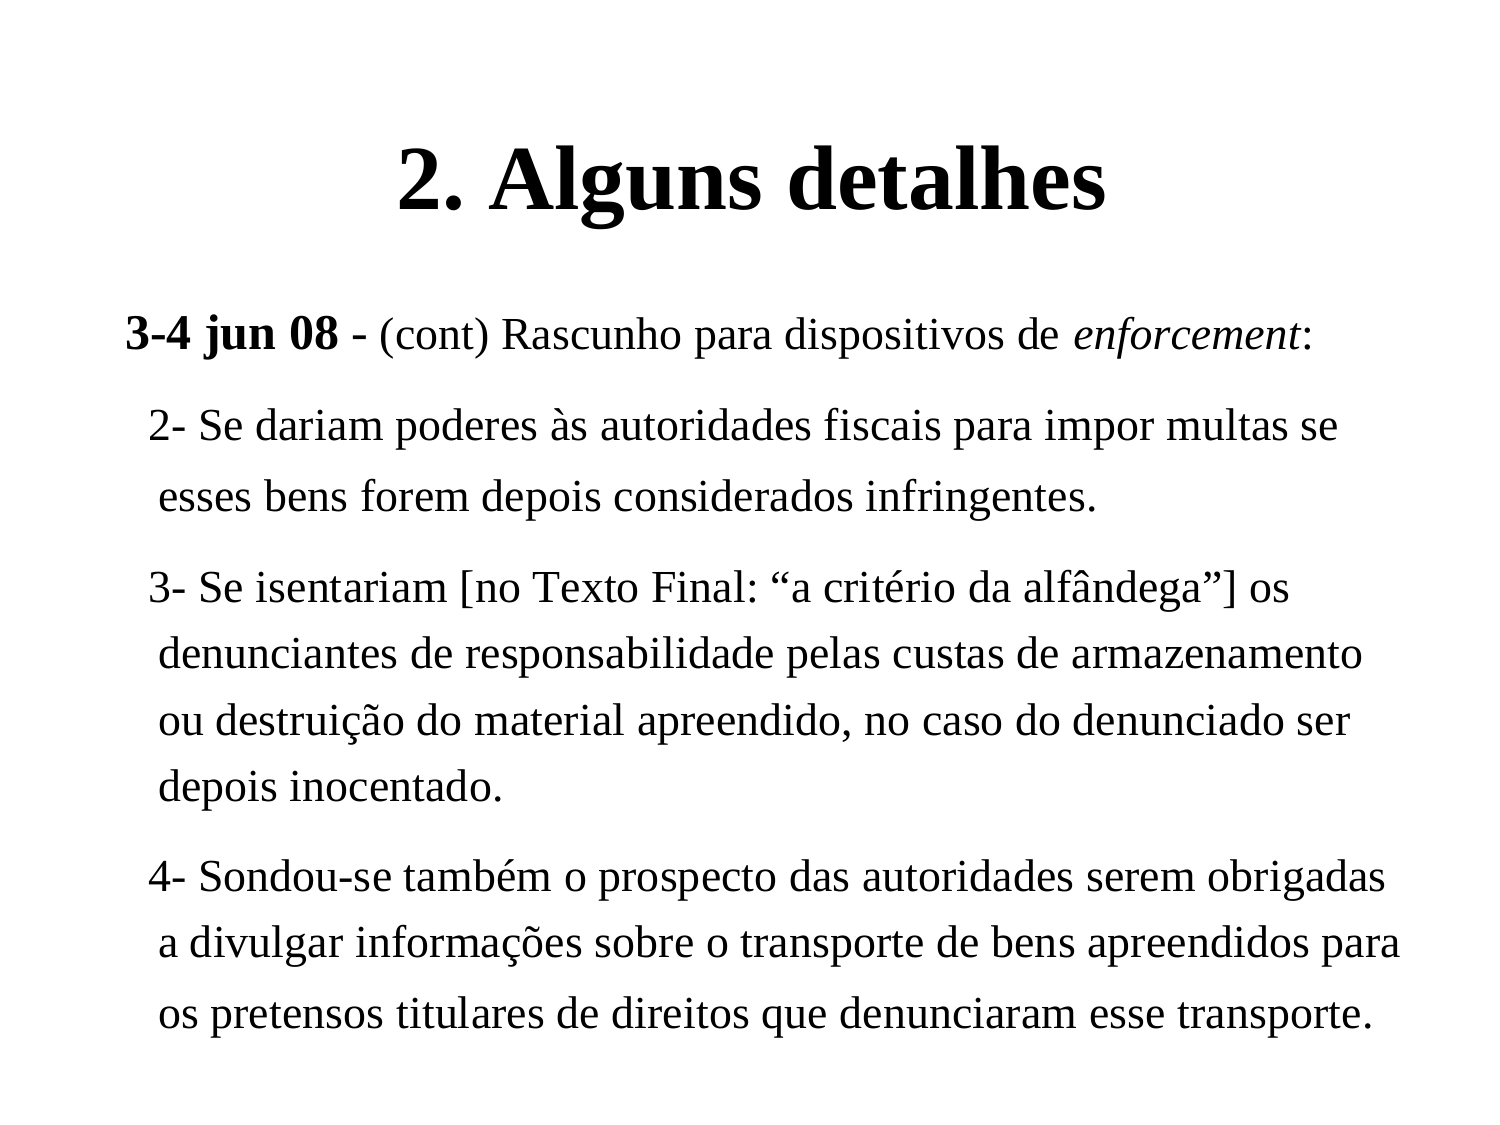

# 2. Alguns detalhes
 3-4 jun 08 - (cont) Rascunho para dispositivos de enforcement:
 2- Se dariam poderes às autoridades fiscais para impor multas se esses bens forem depois considerados infringentes.
 3- Se isentariam [no Texto Final: “a critério da alfândega”] os denunciantes de responsabilidade pelas custas de armazenamento ou destruição do material apreendido, no caso do denunciado ser depois inocentado.
 4- Sondou-se também o prospecto das autoridades serem obrigadas a divulgar informações sobre o transporte de bens apreendidos para os pretensos titulares de direitos que denunciaram esse transporte.